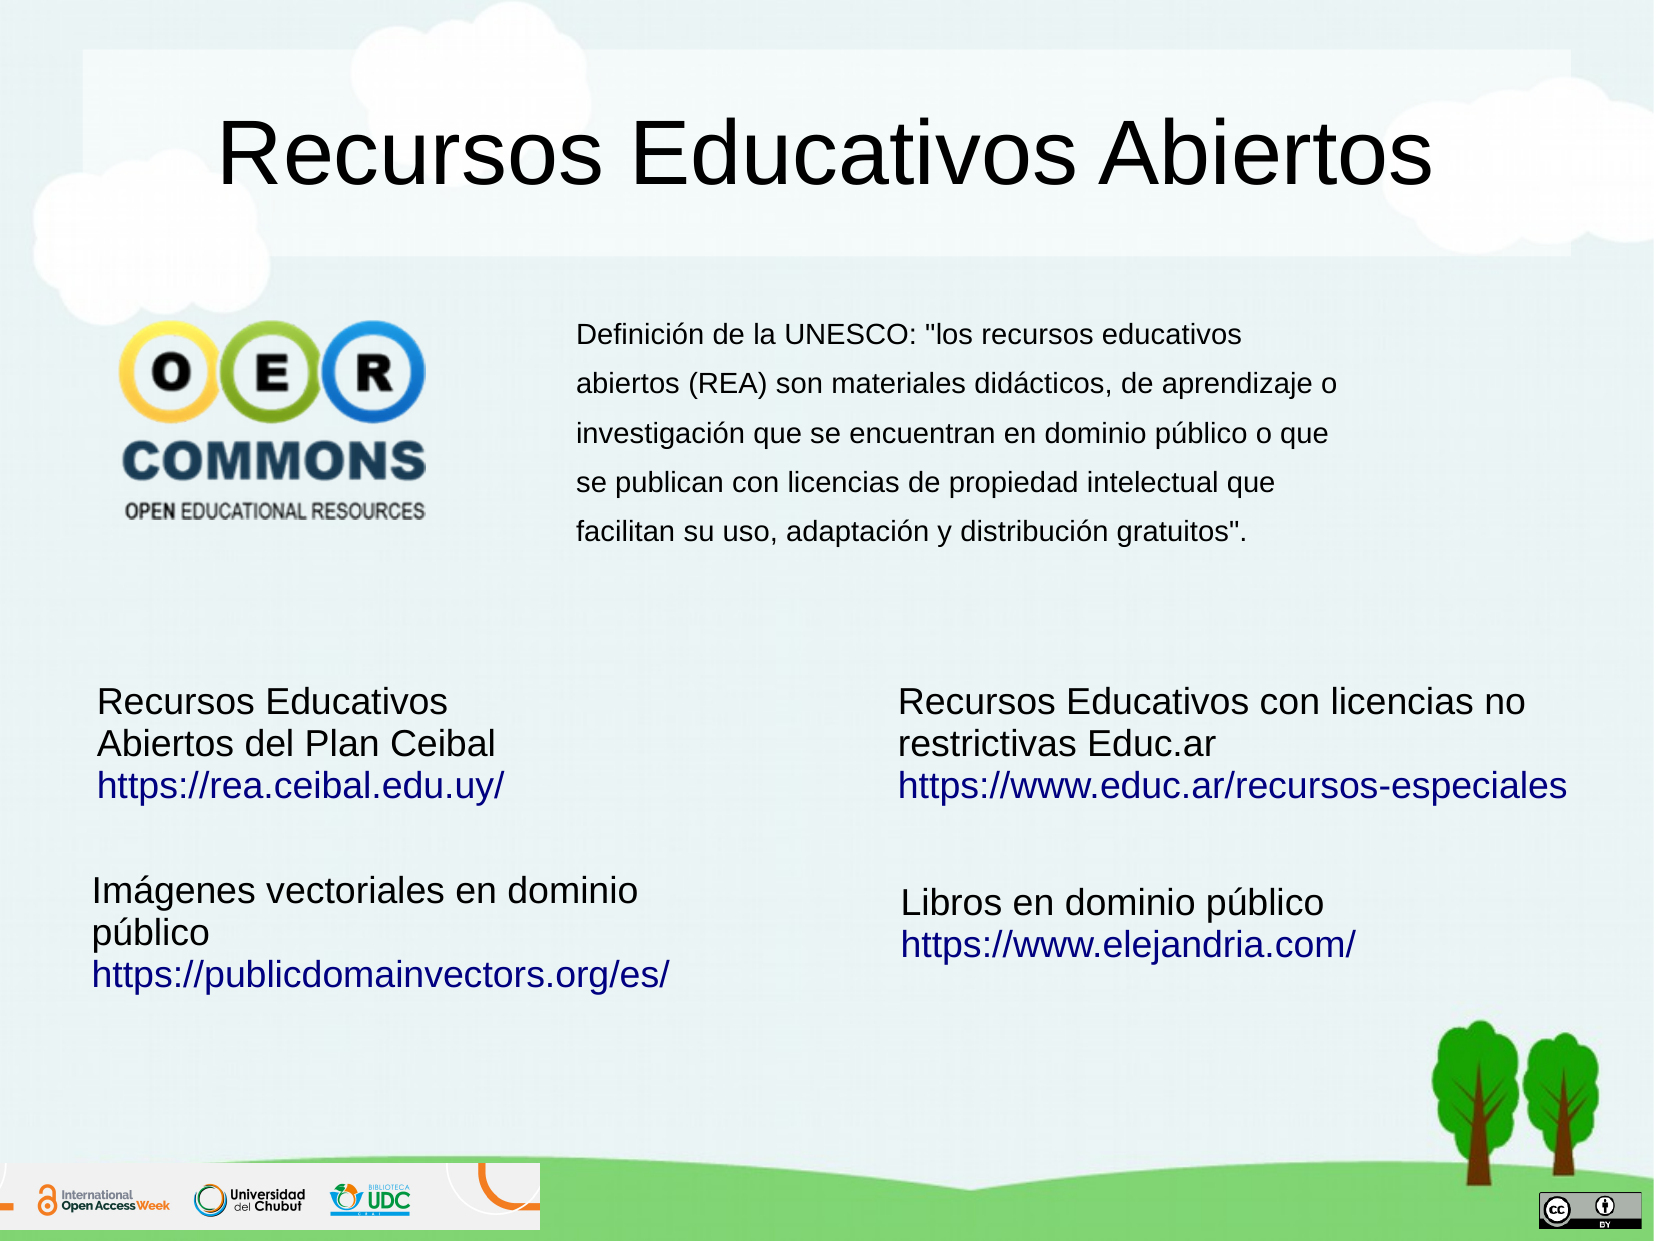

# Recursos Educativos Abiertos
Definición de la UNESCO: "los recursos educativos abiertos (REA) son materiales didácticos, de aprendizaje o investigación que se encuentran en dominio público o que se publican con licencias de propiedad intelectual que facilitan su uso, adaptación y distribución gratuitos".
Recursos Educativos Abiertos del Plan Ceibal https://rea.ceibal.edu.uy/
Recursos Educativos con licencias no restrictivas Educ.ar https://www.educ.ar/recursos-especiales
Imágenes vectoriales en dominio público https://publicdomainvectors.org/es/
Libros en dominio público https://www.elejandria.com/
20